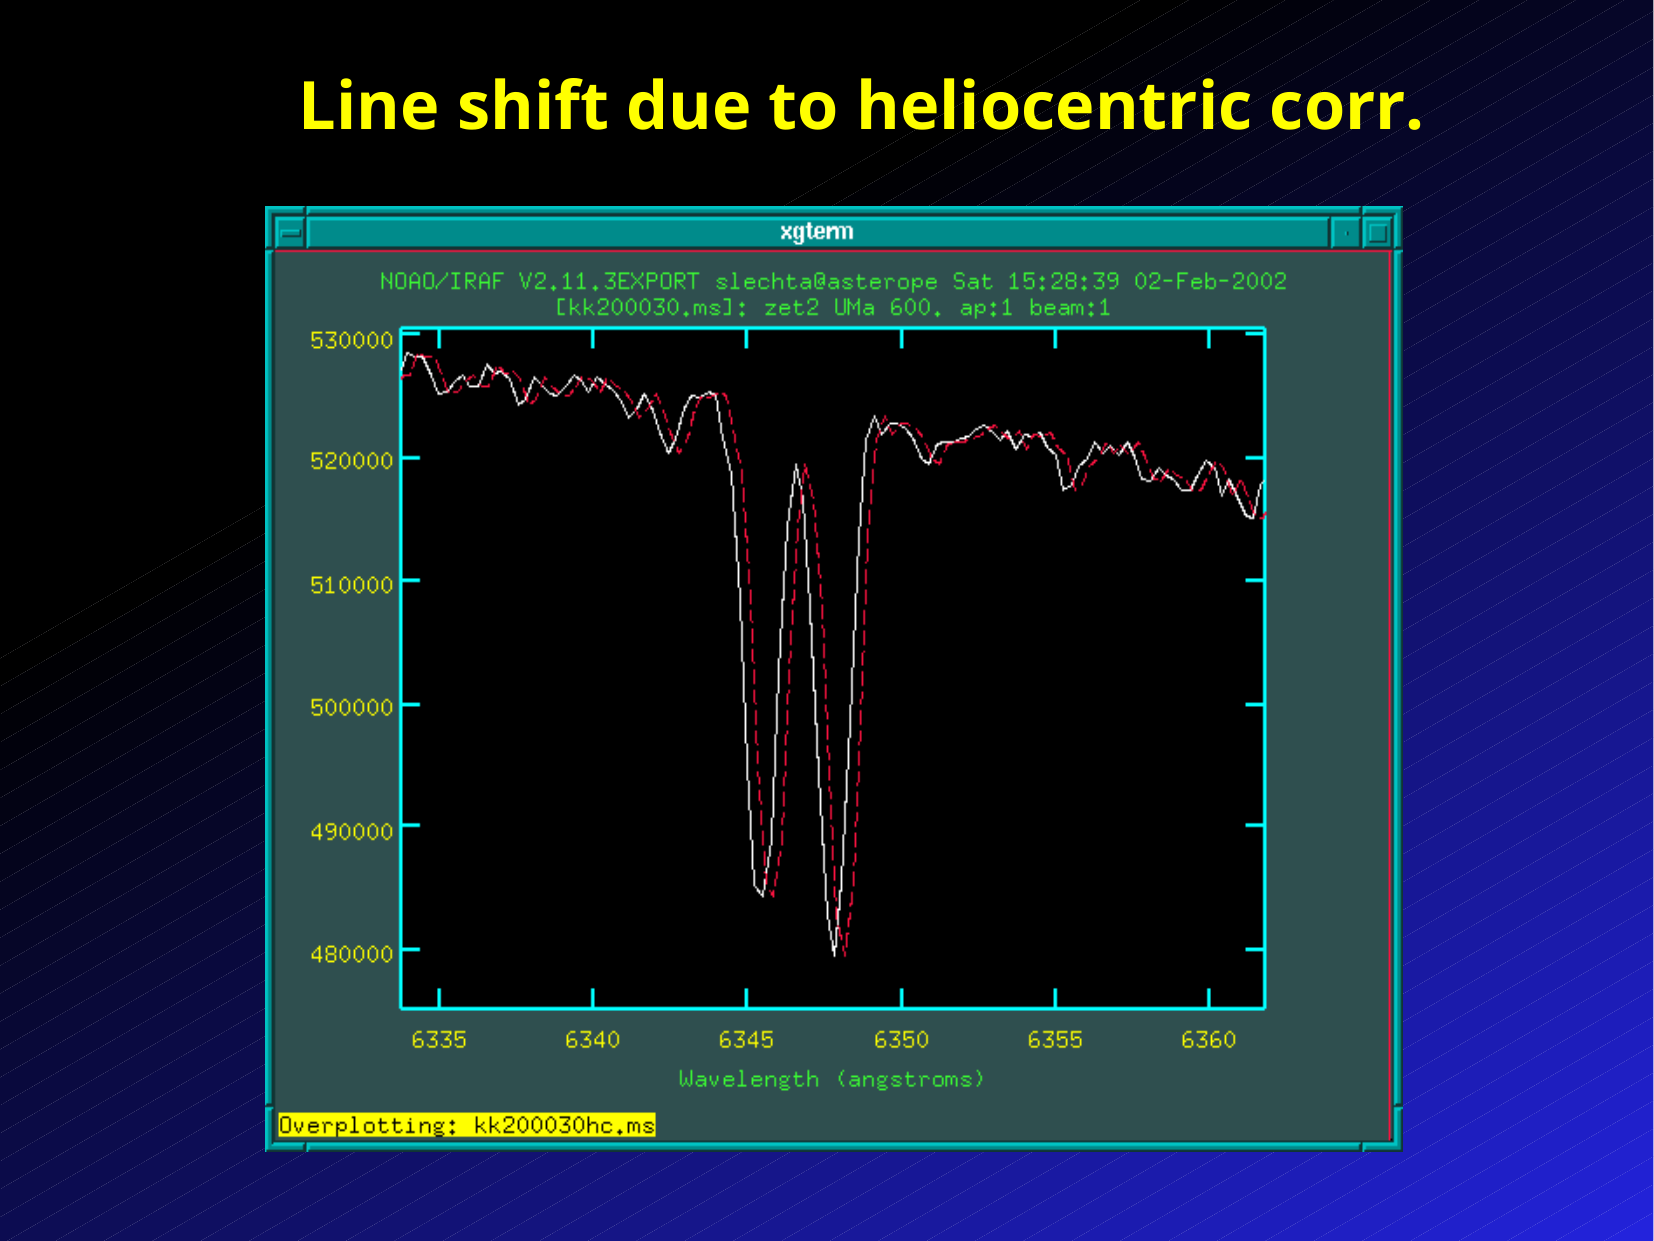

# Line shift due to heliocentric corr.